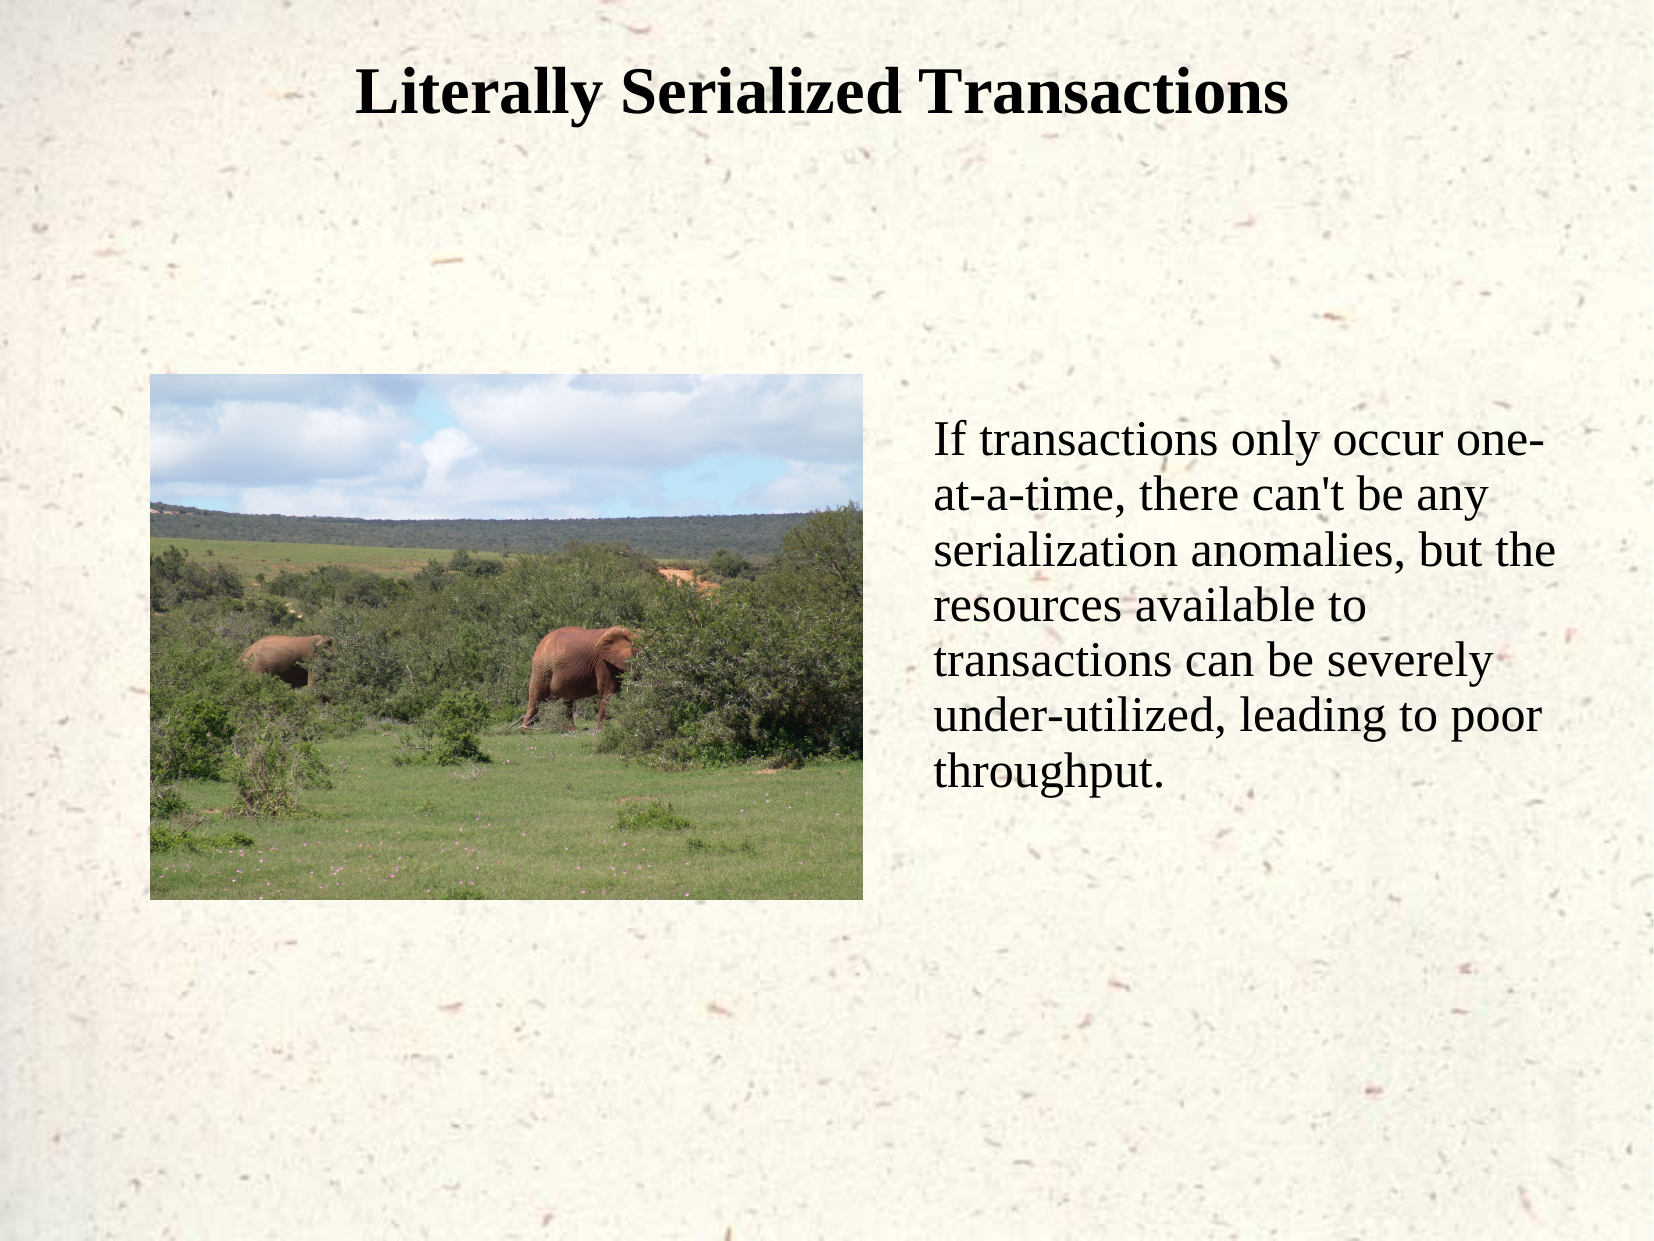

# Literally Serialized Transactions
If transactions only occur one-at-a-time, there can't be any serialization anomalies, but the resources available to transactions can be severely under-utilized, leading to poor throughput.